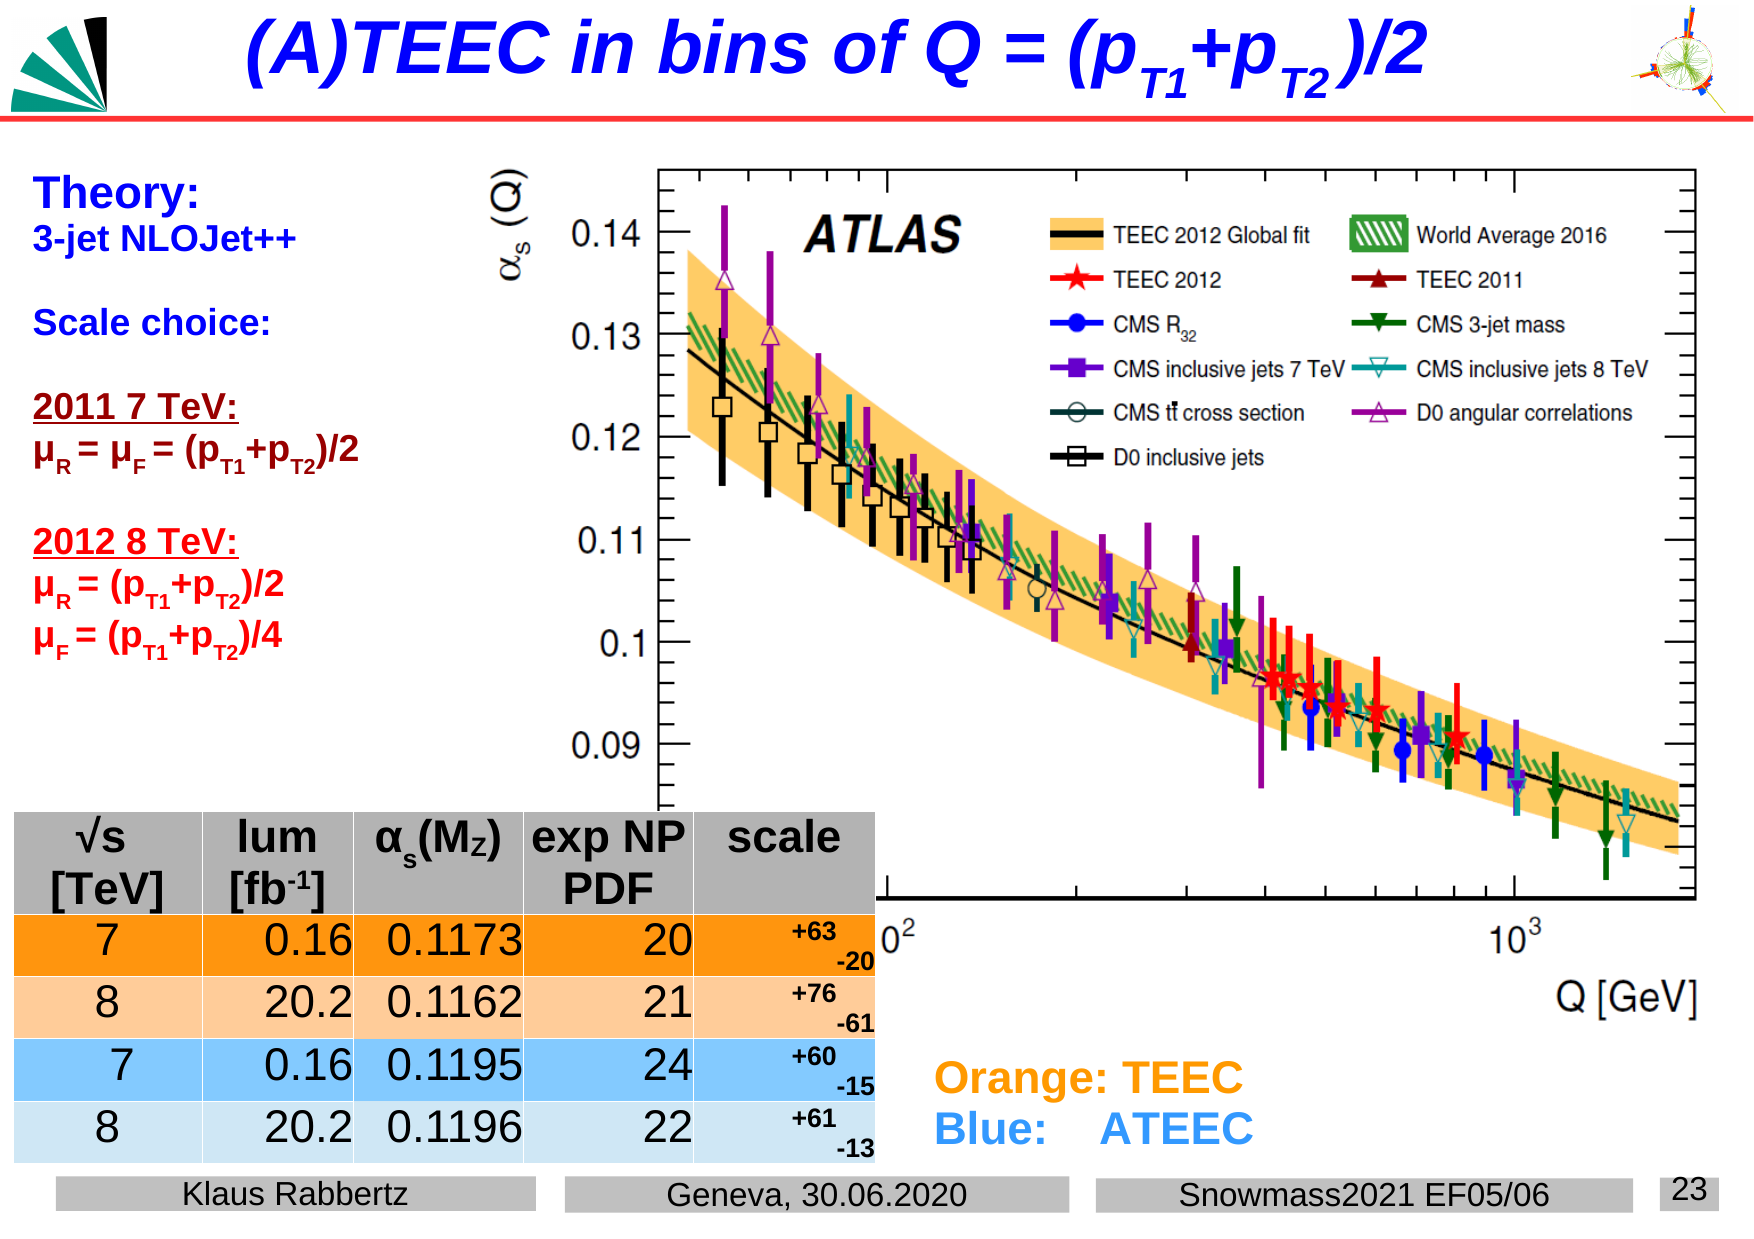

# (A)TEEC in bins of Q = (pT1+pT2 )/2
Theory:
3-jet NLOJet++
Scale choice:
2011 7 TeV:
μR = μF = (pT1+pT2)/2
2012 8 TeV:
μR = (pT1+pT2)/2
μF = (pT1+pT2)/4
| √s [TeV] | lum [fb-1] | αs(MZ) | exp NP PDF | scale |
| --- | --- | --- | --- | --- |
| 7 | 0.16 | 0.1173 | 20 | +63-20 |
| 8 | 20.2 | 0.1162 | 21 | +76-61 |
| 7 | 0.16 | 0.1195 | 24 | +60-15 |
| 8 | 20.2 | 0.1196 | 22 | +61-13 |
Orange: TEEC
Blue: ATEEC